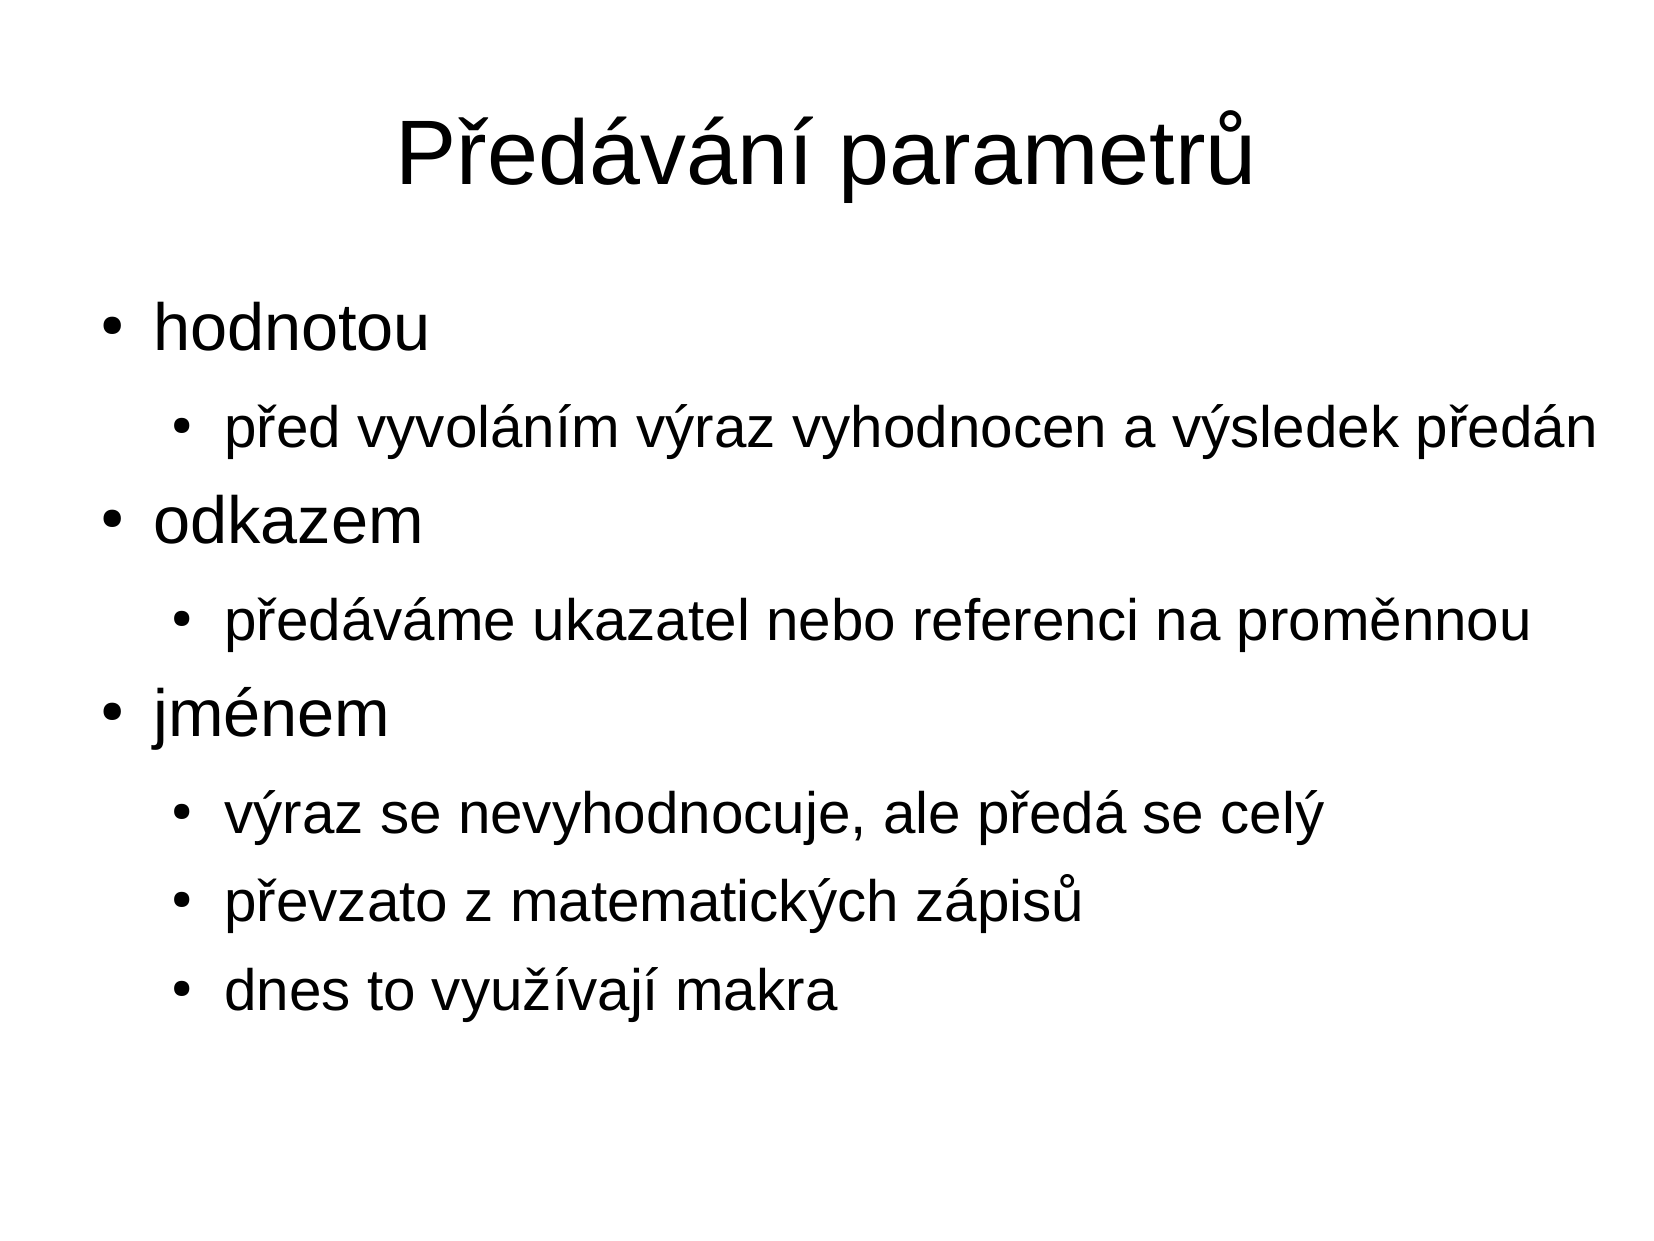

# Předávání parametrů
hodnotou
před vyvoláním výraz vyhodnocen a výsledek předán
odkazem
předáváme ukazatel nebo referenci na proměnnou
jménem
výraz se nevyhodnocuje, ale předá se celý
převzato z matematických zápisů
dnes to využívají makra